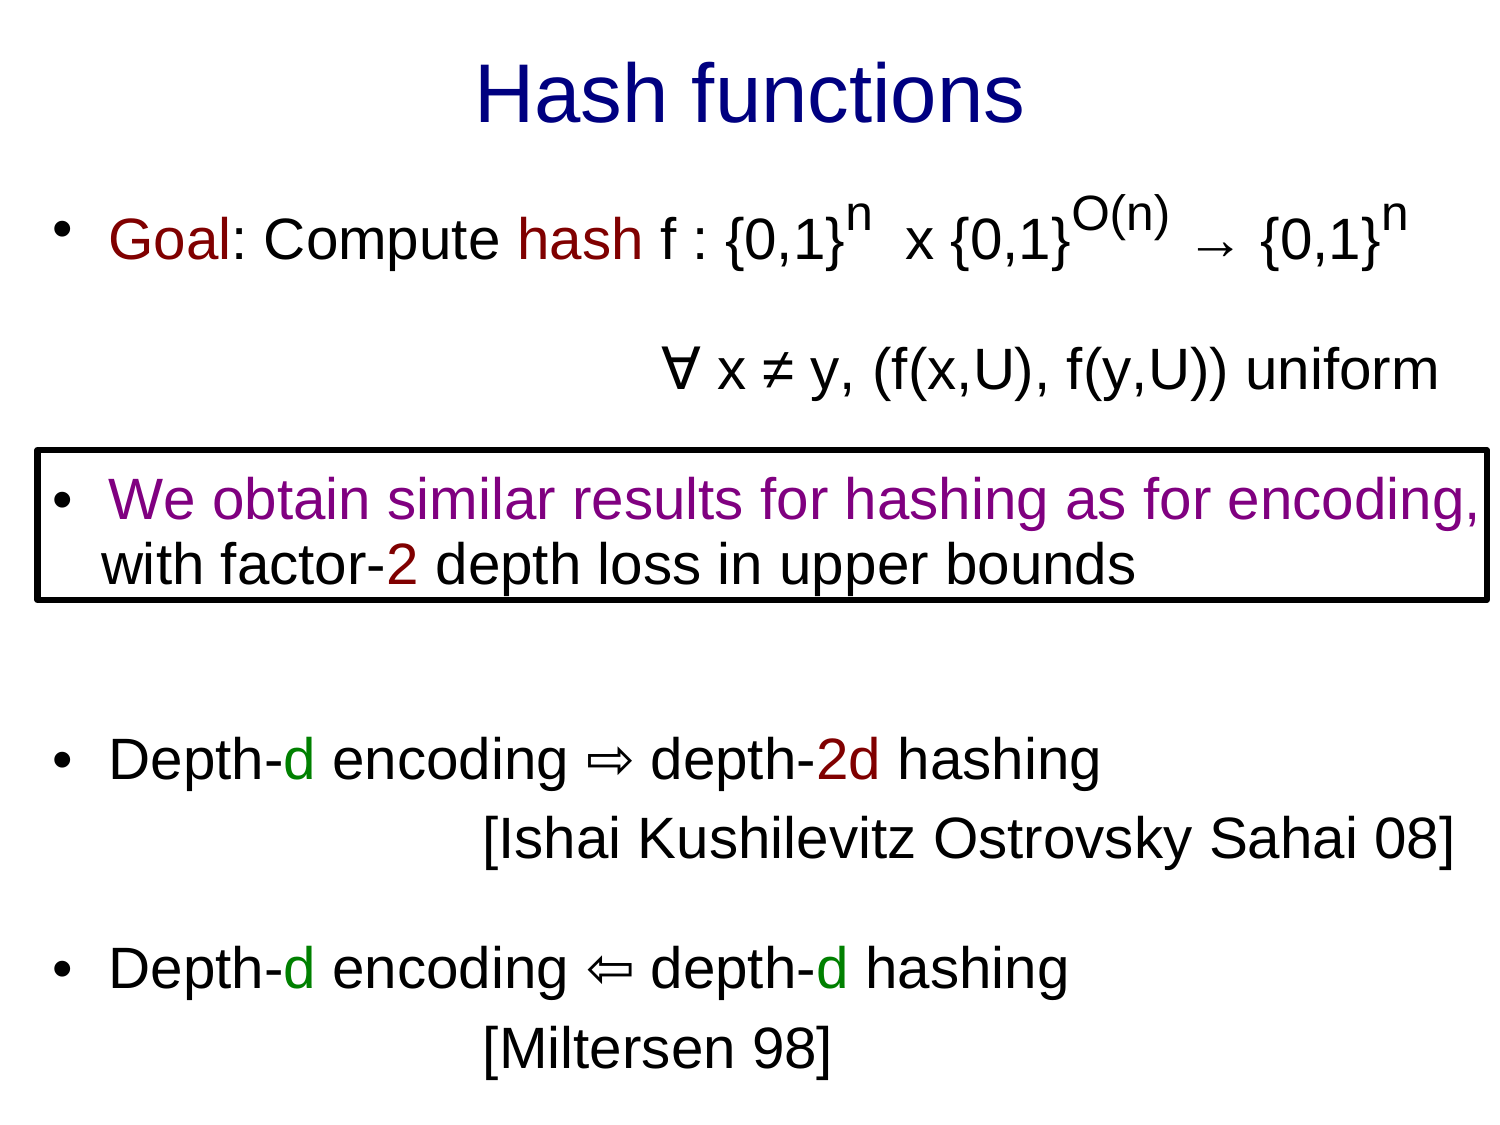

# Hash functions
Goal: Compute hash f : {0,1}n x {0,1}O(n) → {0,1}n
 ∀ x ≠ y, (f(x,U), f(y,U)) uniform
We obtain similar results for hashing as for encoding,
 with factor-2 depth loss in upper bounds
Depth-d encoding ⇨ depth-2d hashing
 [Ishai Kushilevitz Ostrovsky Sahai 08]
Depth-d encoding ⇦ depth-d hashing
 [Miltersen 98]